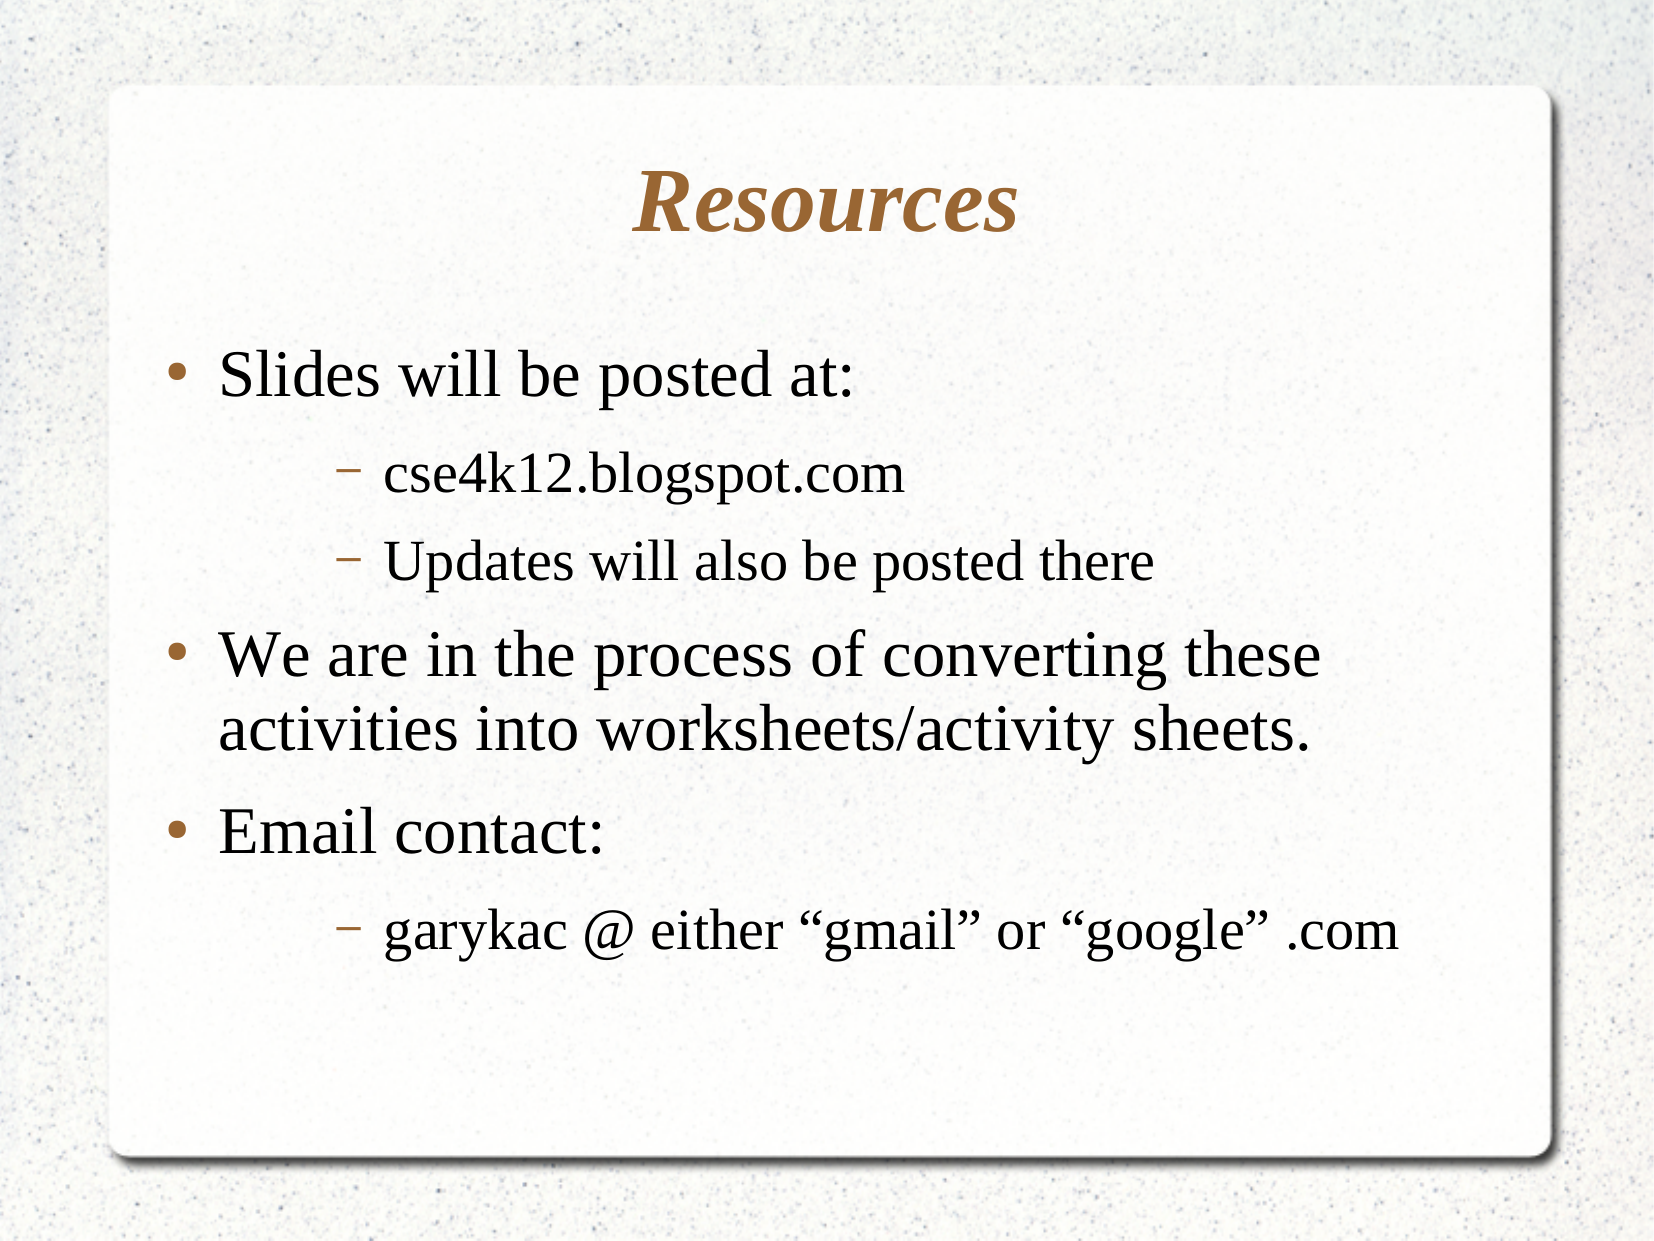

# Resources
Slides will be posted at:
cse4k12.blogspot.com
Updates will also be posted there
We are in the process of converting these activities into worksheets/activity sheets.
Email contact:
garykac @ either “gmail” or “google” .com